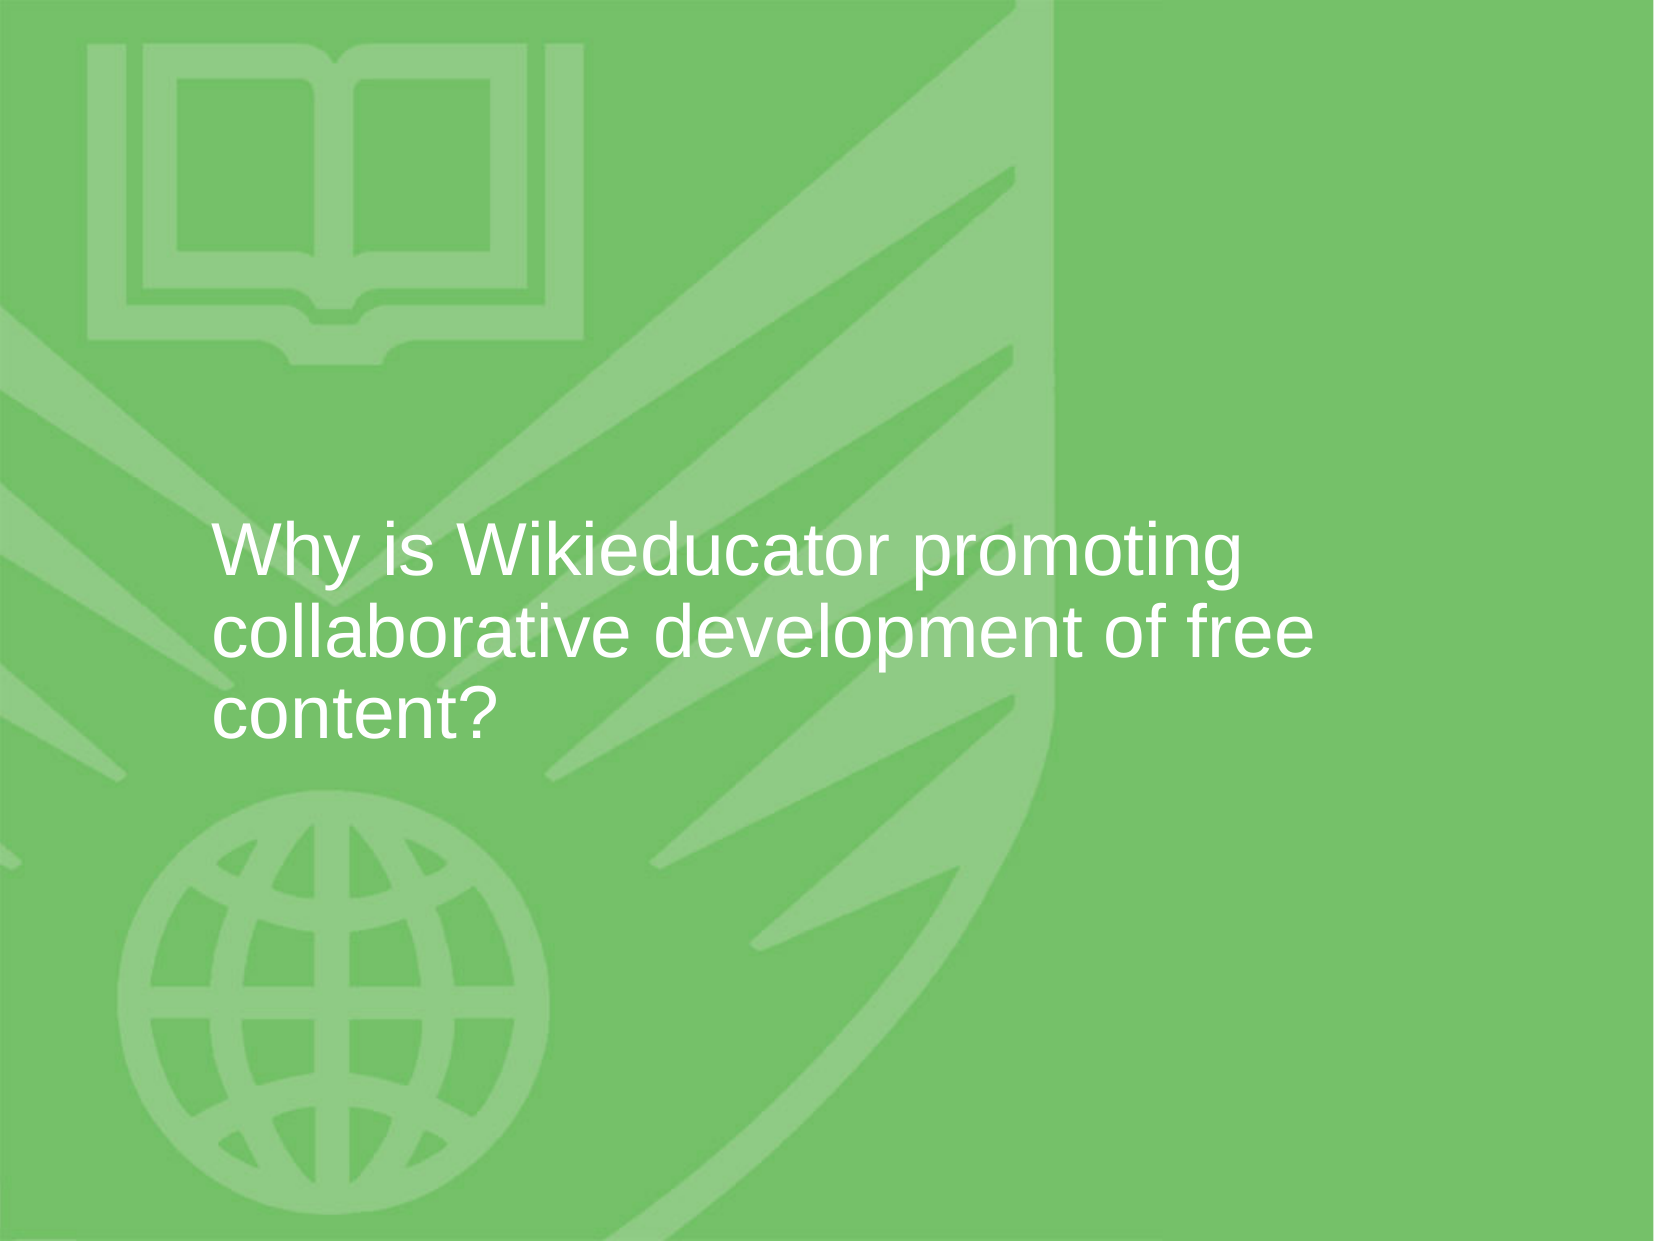

Why is Wikieducator promoting collaborative development of free content?